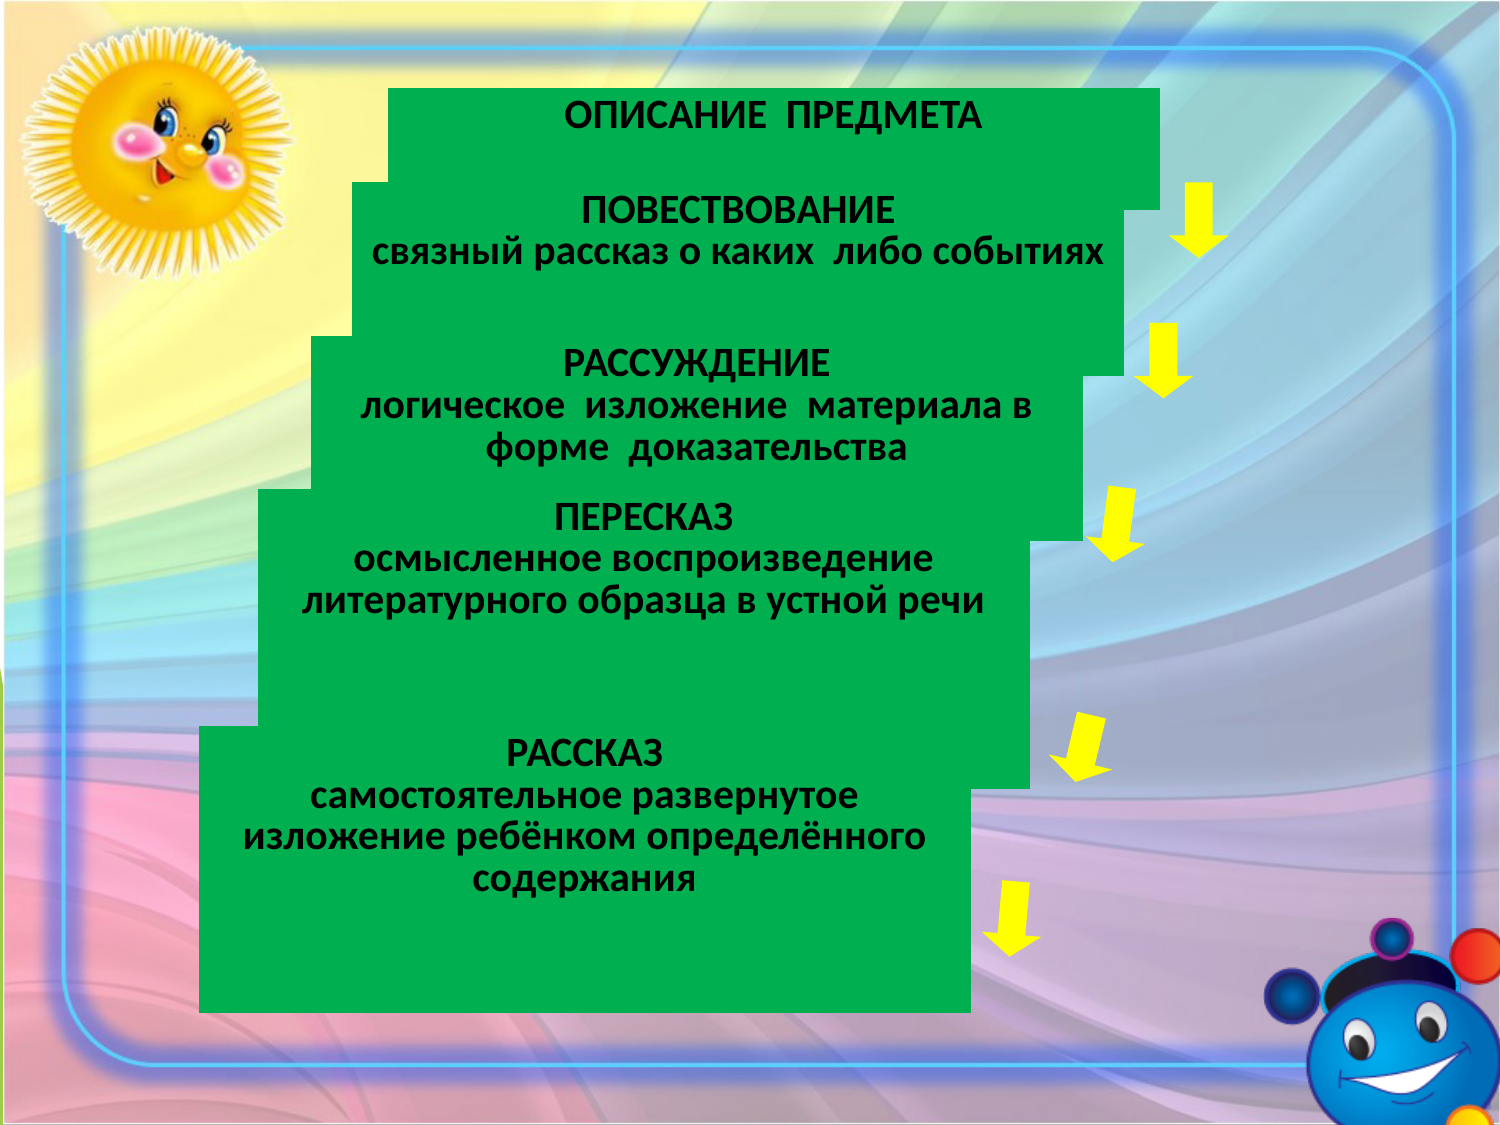

ОПИСАНИЕ ПРЕДМЕТА
ПОВЕСТВОВАНИЕ
связный рассказ о каких либо событиях
РАССУЖДЕНИЕ
логическое изложение материала в форме доказательства
ПЕРЕСКАЗ
осмысленное воспроизведение литературного образца в устной речи
РАССКАЗ
самостоятельное развернутое изложение ребёнком определённого содержания